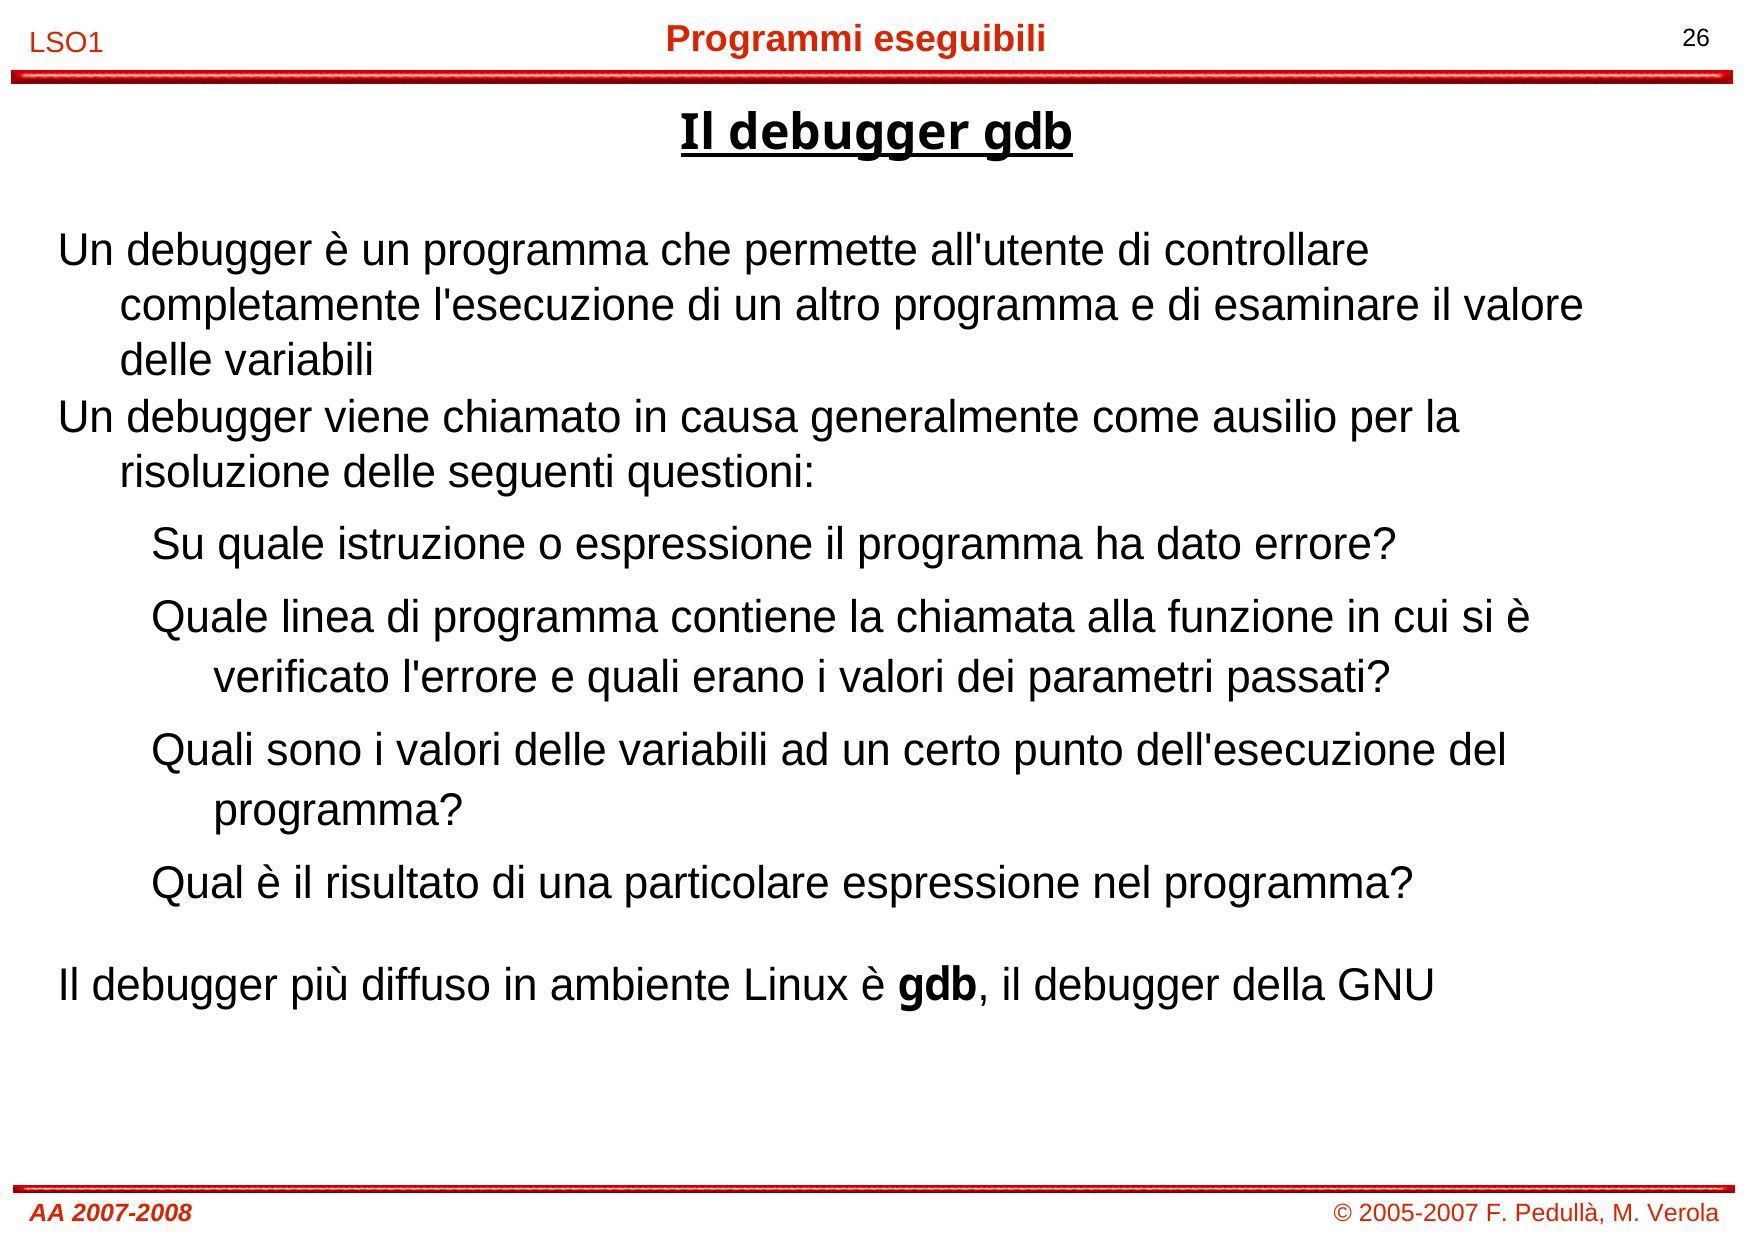

# Il debugger gdb
Un debugger è un programma che permette all'utente di controllare completamente l'esecuzione di un altro programma e di esaminare il valore delle variabili
Un debugger viene chiamato in causa generalmente come ausilio per la risoluzione delle seguenti questioni:
Su quale istruzione o espressione il programma ha dato errore?
Quale linea di programma contiene la chiamata alla funzione in cui si è verificato l'errore e quali erano i valori dei parametri passati?
Quali sono i valori delle variabili ad un certo punto dell'esecuzione del programma?
Qual è il risultato di una particolare espressione nel programma?
Il debugger più diffuso in ambiente Linux è gdb, il debugger della GNU